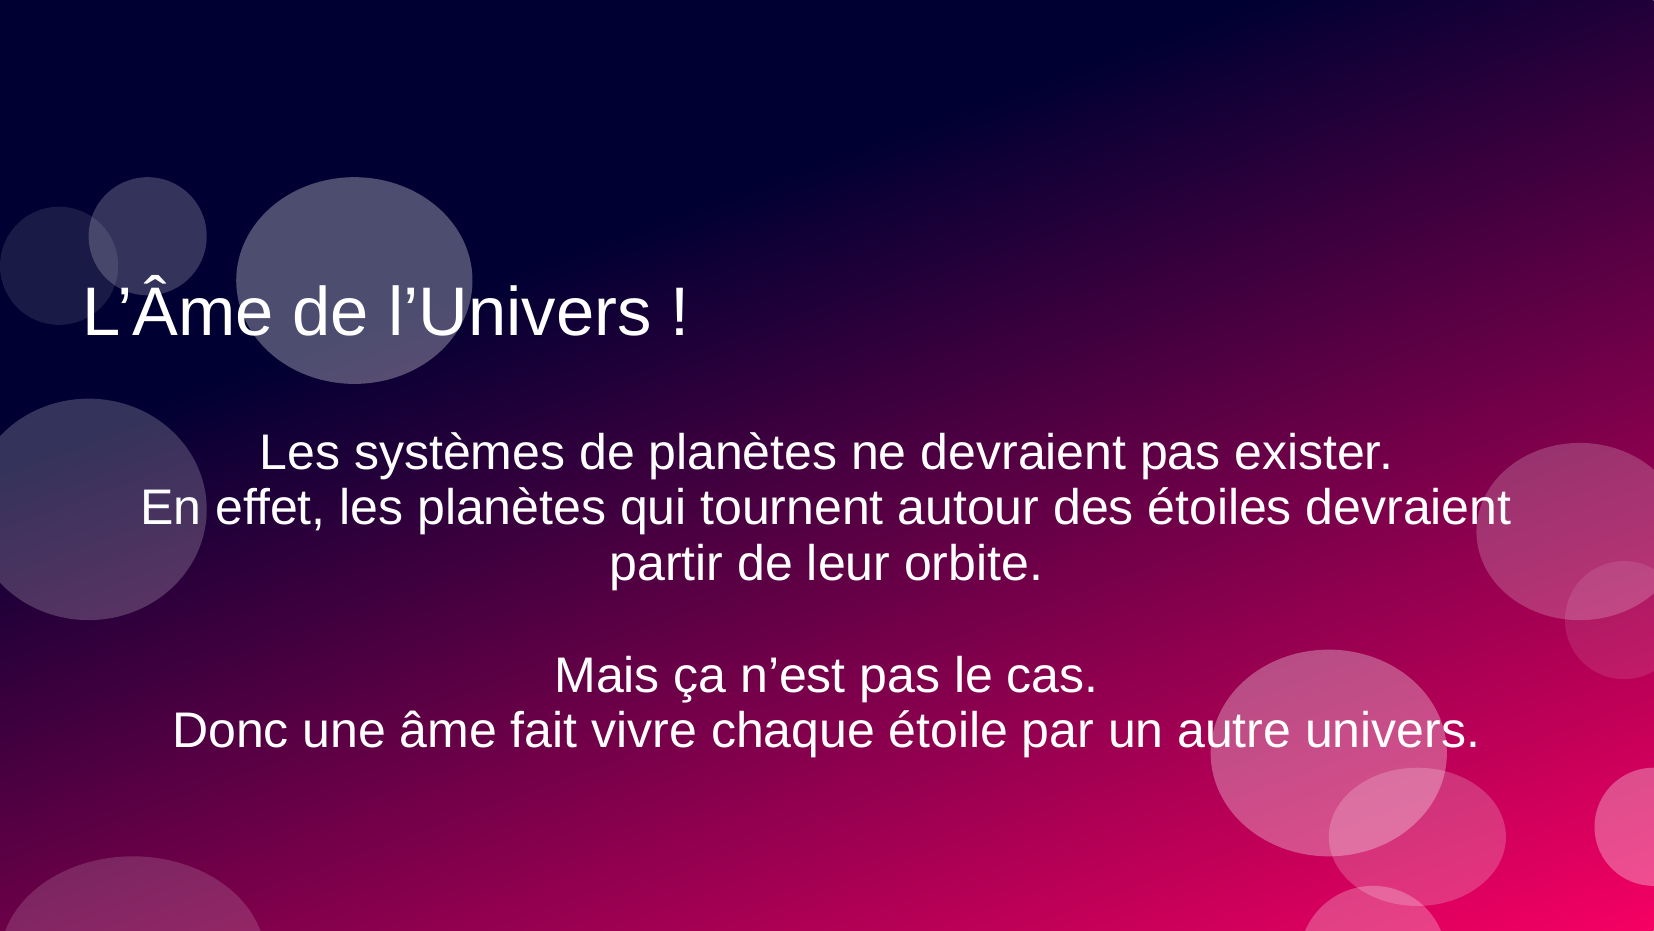

# L’Âme de l’Univers !
Les systèmes de planètes ne devraient pas exister.
En effet, les planètes qui tournent autour des étoiles devraient partir de leur orbite.
Mais ça n’est pas le cas.
Donc une âme fait vivre chaque étoile par un autre univers.